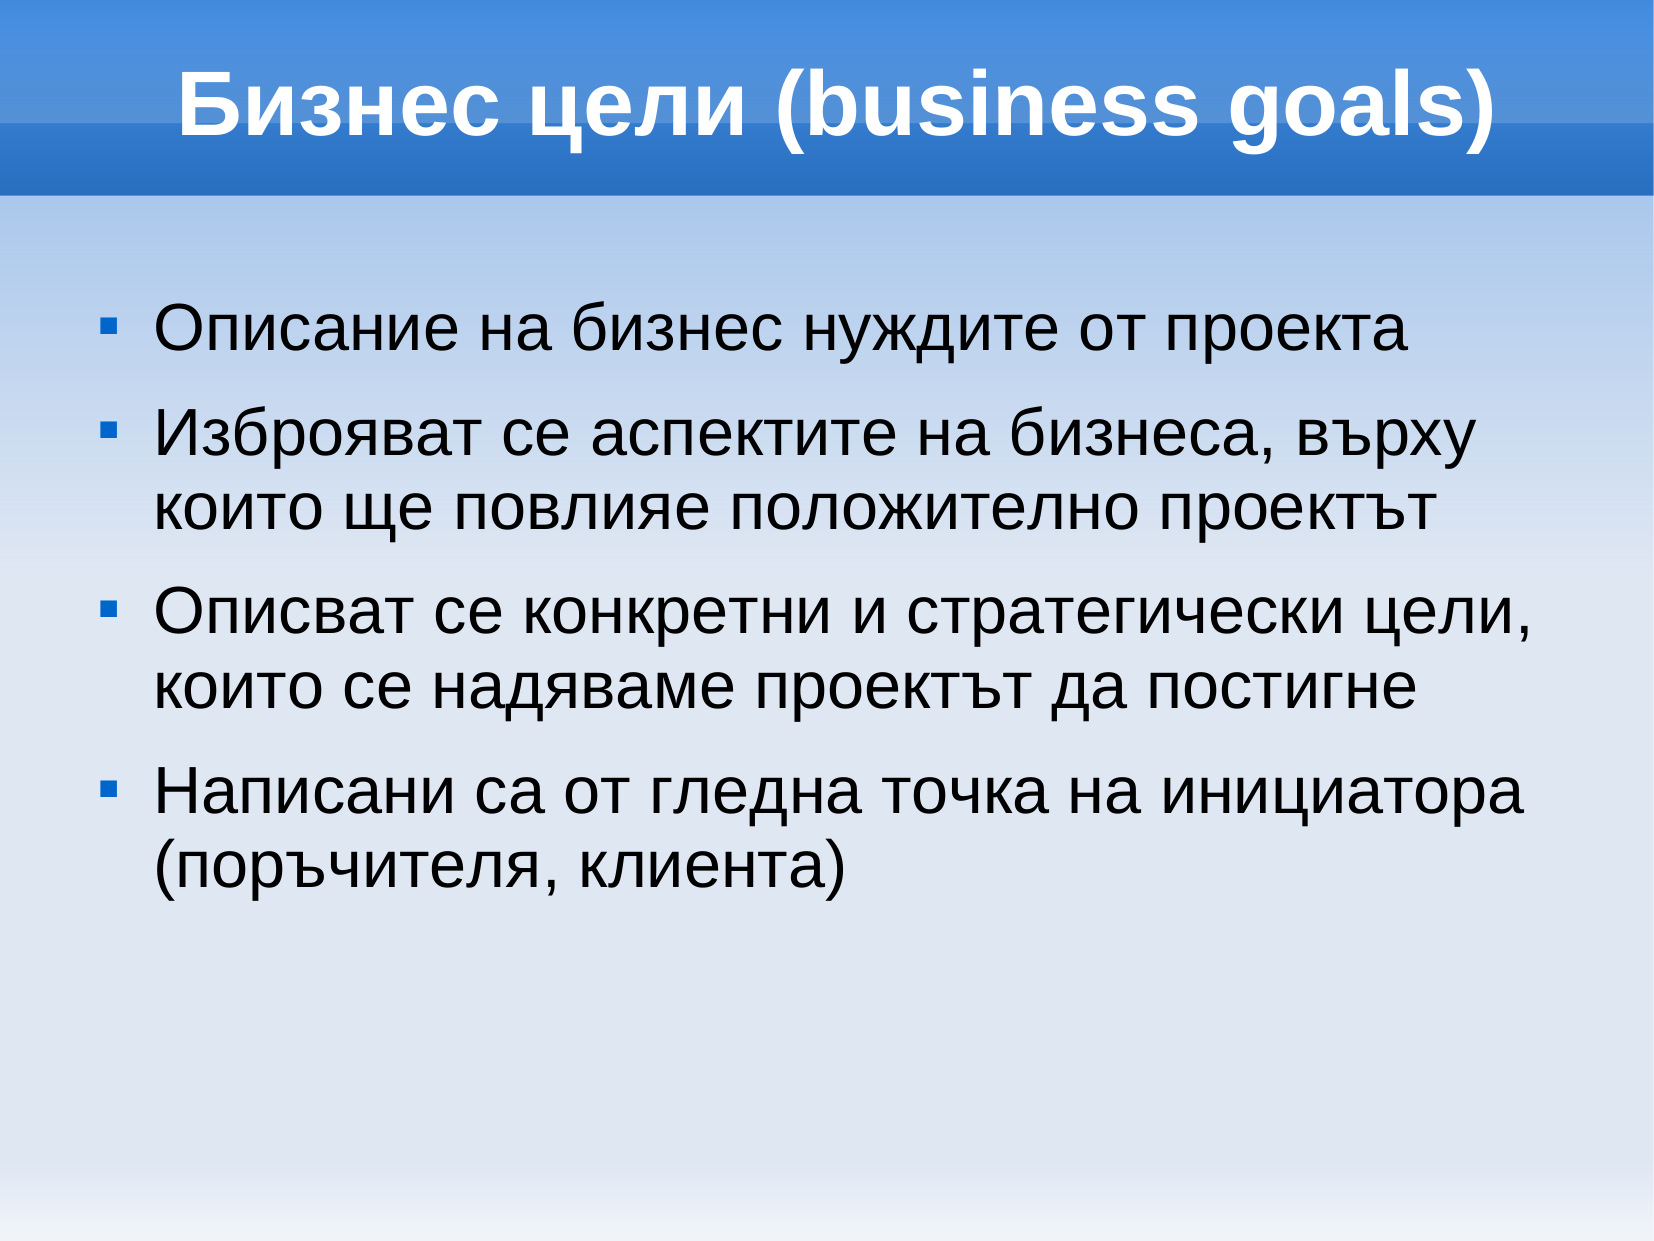

# Бизнес цели (business goals)
Описание на бизнес нуждите от проекта
Изброяват се аспектите на бизнеса, върху които ще повлияе положително проектът
Описват се конкретни и стратегически цели, които се надяваме проектът да постигне
Написани са от гледна точка на инициатора (поръчителя, клиента)